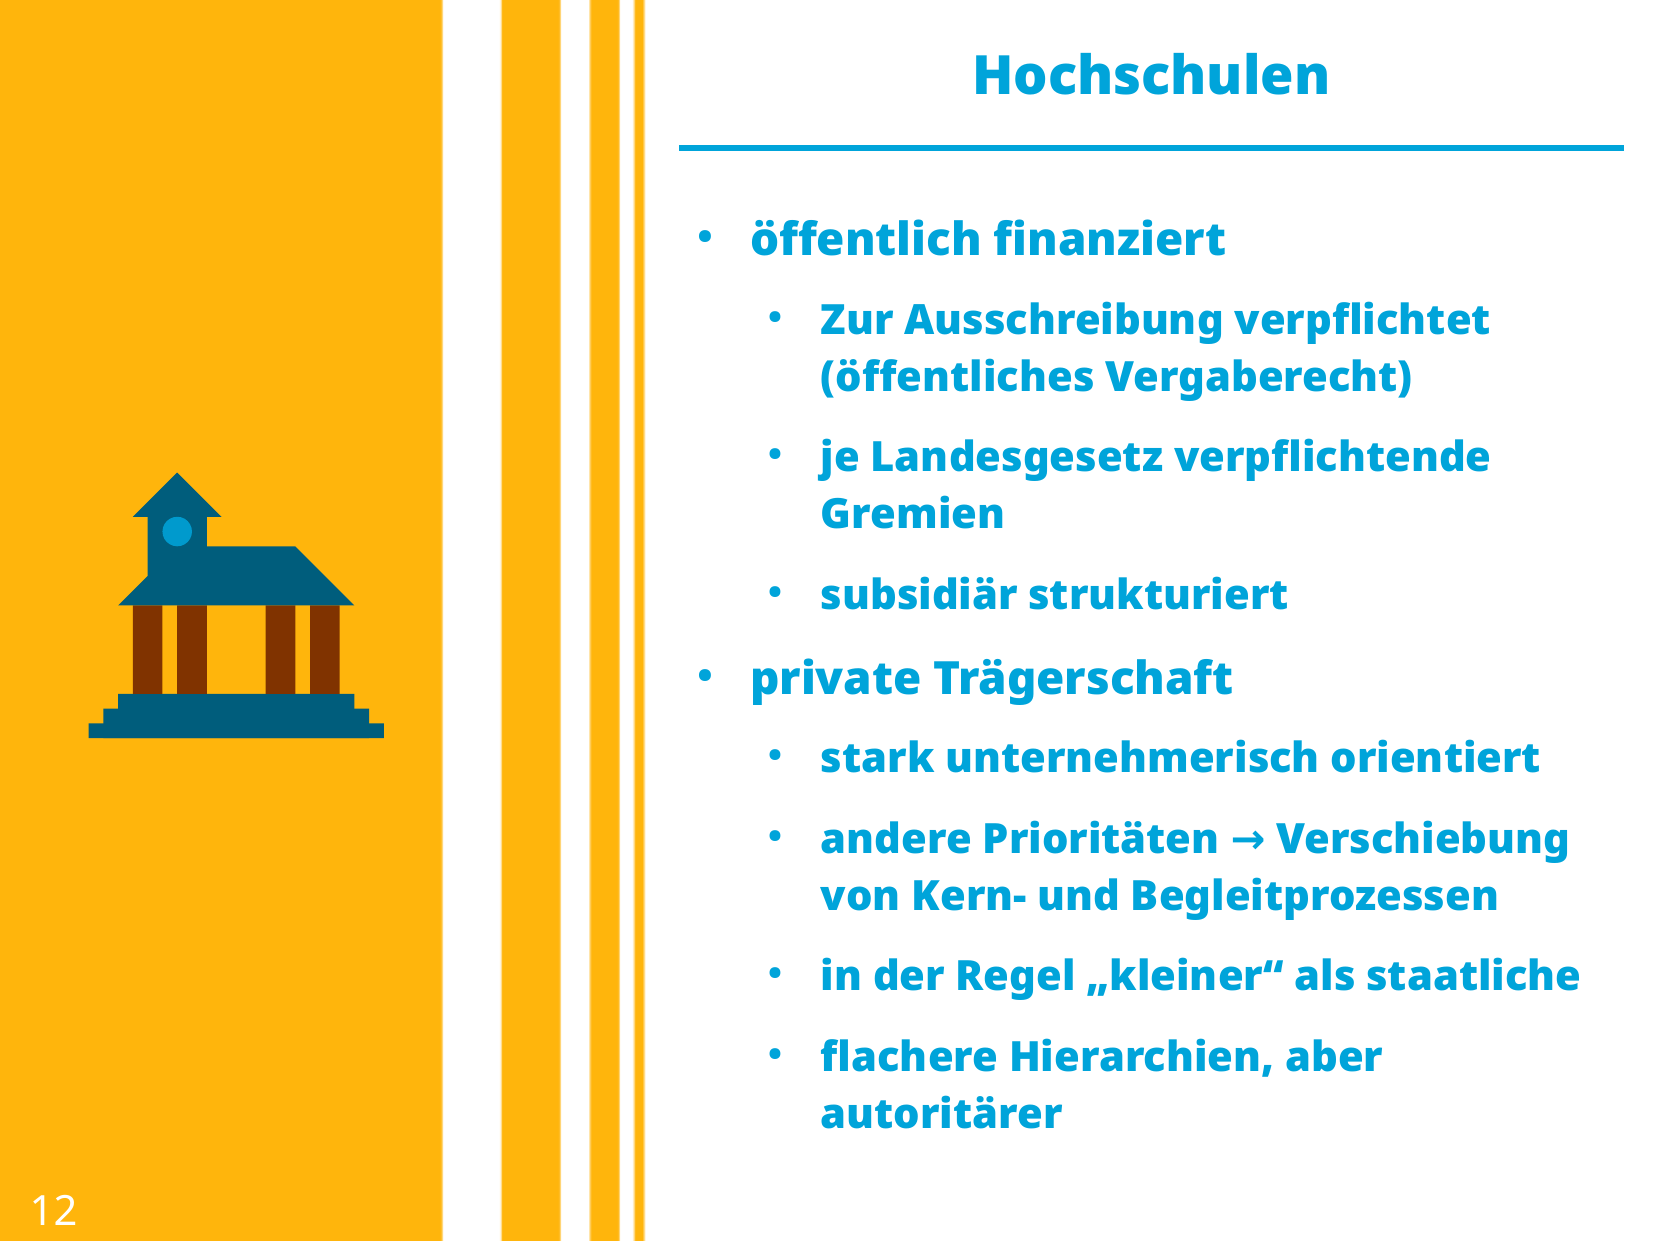

29.09.2015
# Hochschulen
öffentlich finanziert
Zur Ausschreibung verpflichtet (öffentliches Vergaberecht)
je Landesgesetz verpflichtende Gremien
subsidiär strukturiert
private Trägerschaft
stark unternehmerisch orientiert
andere Prioritäten → Verschiebung von Kern- und Begleitprozessen
in der Regel „kleiner“ als staatliche
flachere Hierarchien, aber autoritärer
12